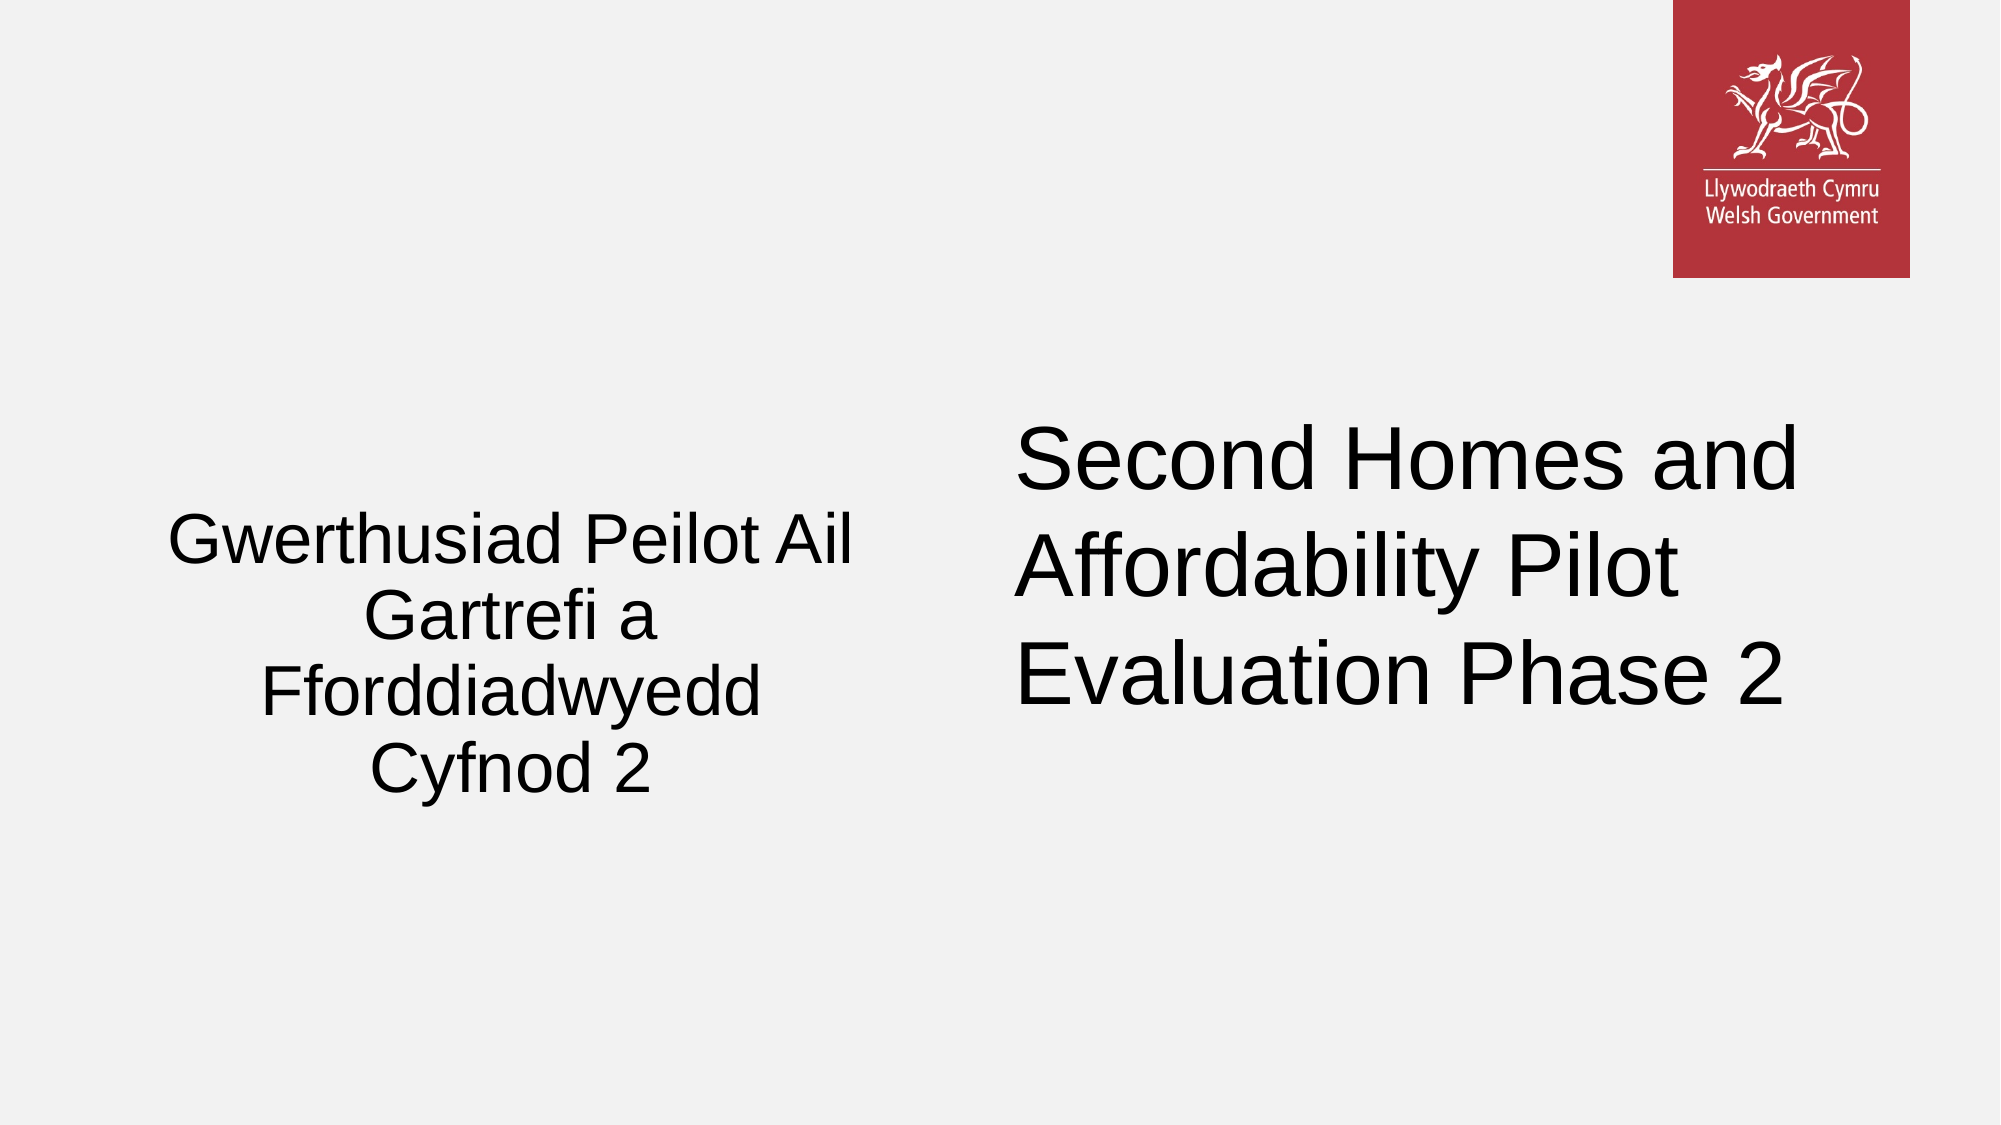

# Gwerthusiad Peilot Ail Gartrefi a Fforddiadwyedd Cyfnod 2
Second Homes and Affordability Pilot Evaluation Phase 2